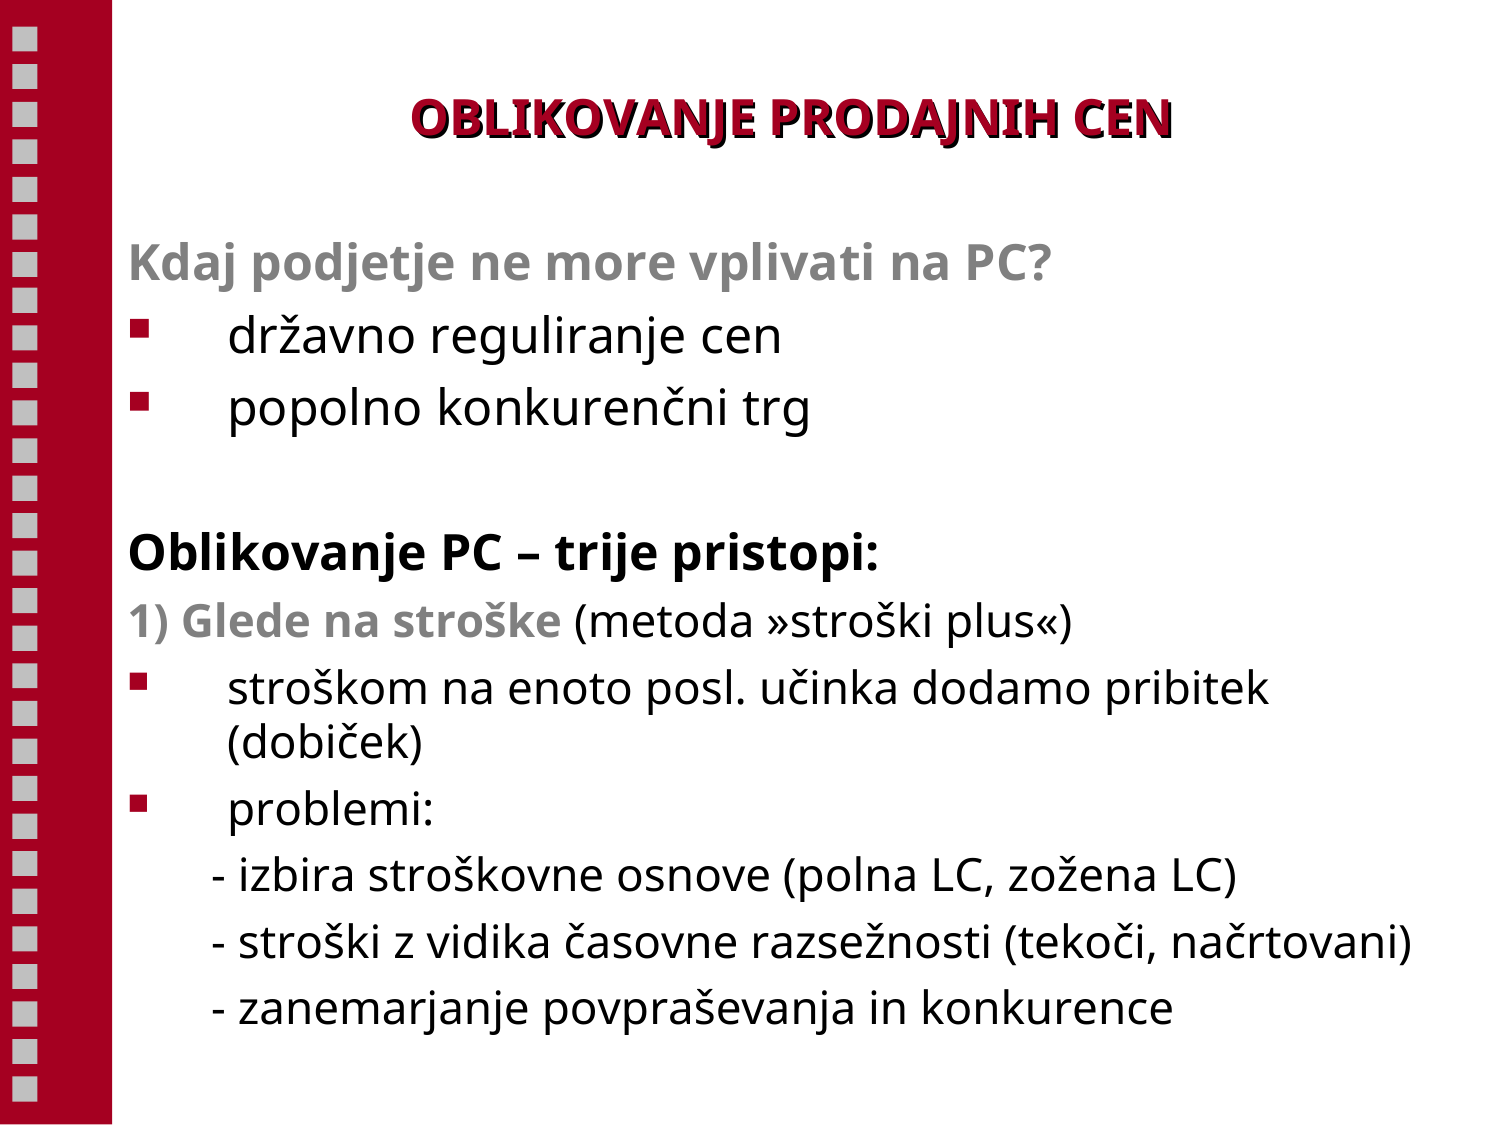

# OBLIKOVANJE PRODAJNIH CEN
Kdaj podjetje ne more vplivati na PC?
državno reguliranje cen
popolno konkurenčni trg
Oblikovanje PC – trije pristopi:
1) Glede na stroške (metoda »stroški plus«)
stroškom na enoto posl. učinka dodamo pribitek (dobiček)
problemi:
 - izbira stroškovne osnove (polna LC, zožena LC)
 - stroški z vidika časovne razsežnosti (tekoči, načrtovani)
 - zanemarjanje povpraševanja in konkurence